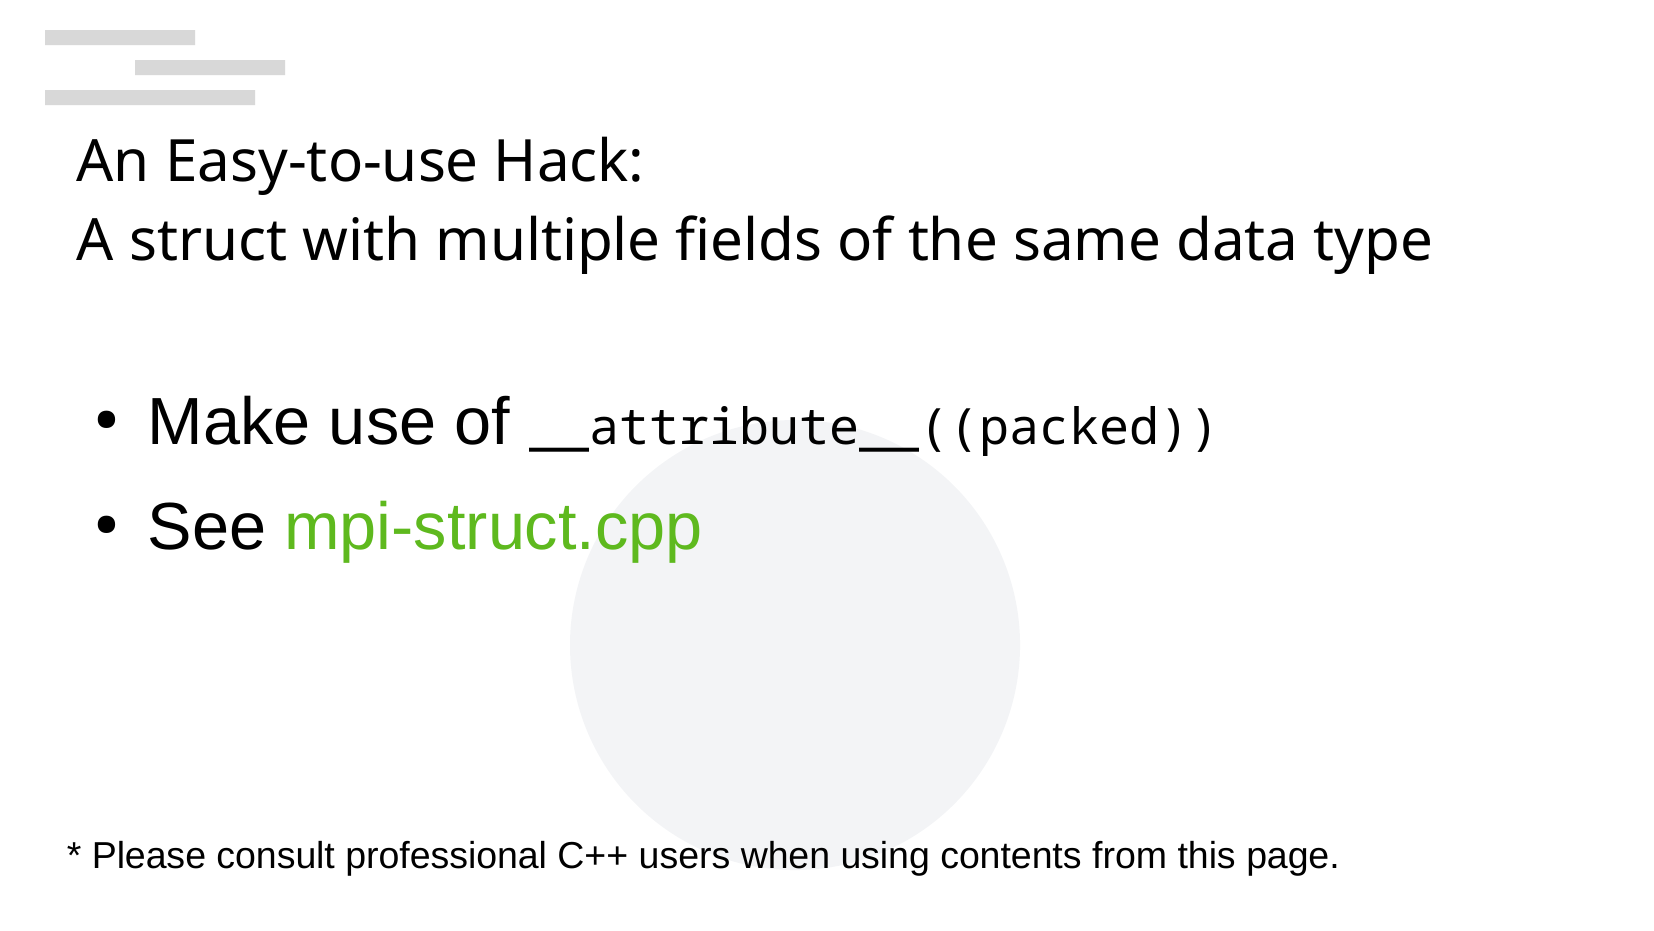

# An Easy-to-use Hack: A struct with multiple fields of the same data type
Make use of __attribute__((packed))
See mpi-struct.cpp
* Please consult professional C++ users when using contents from this page.